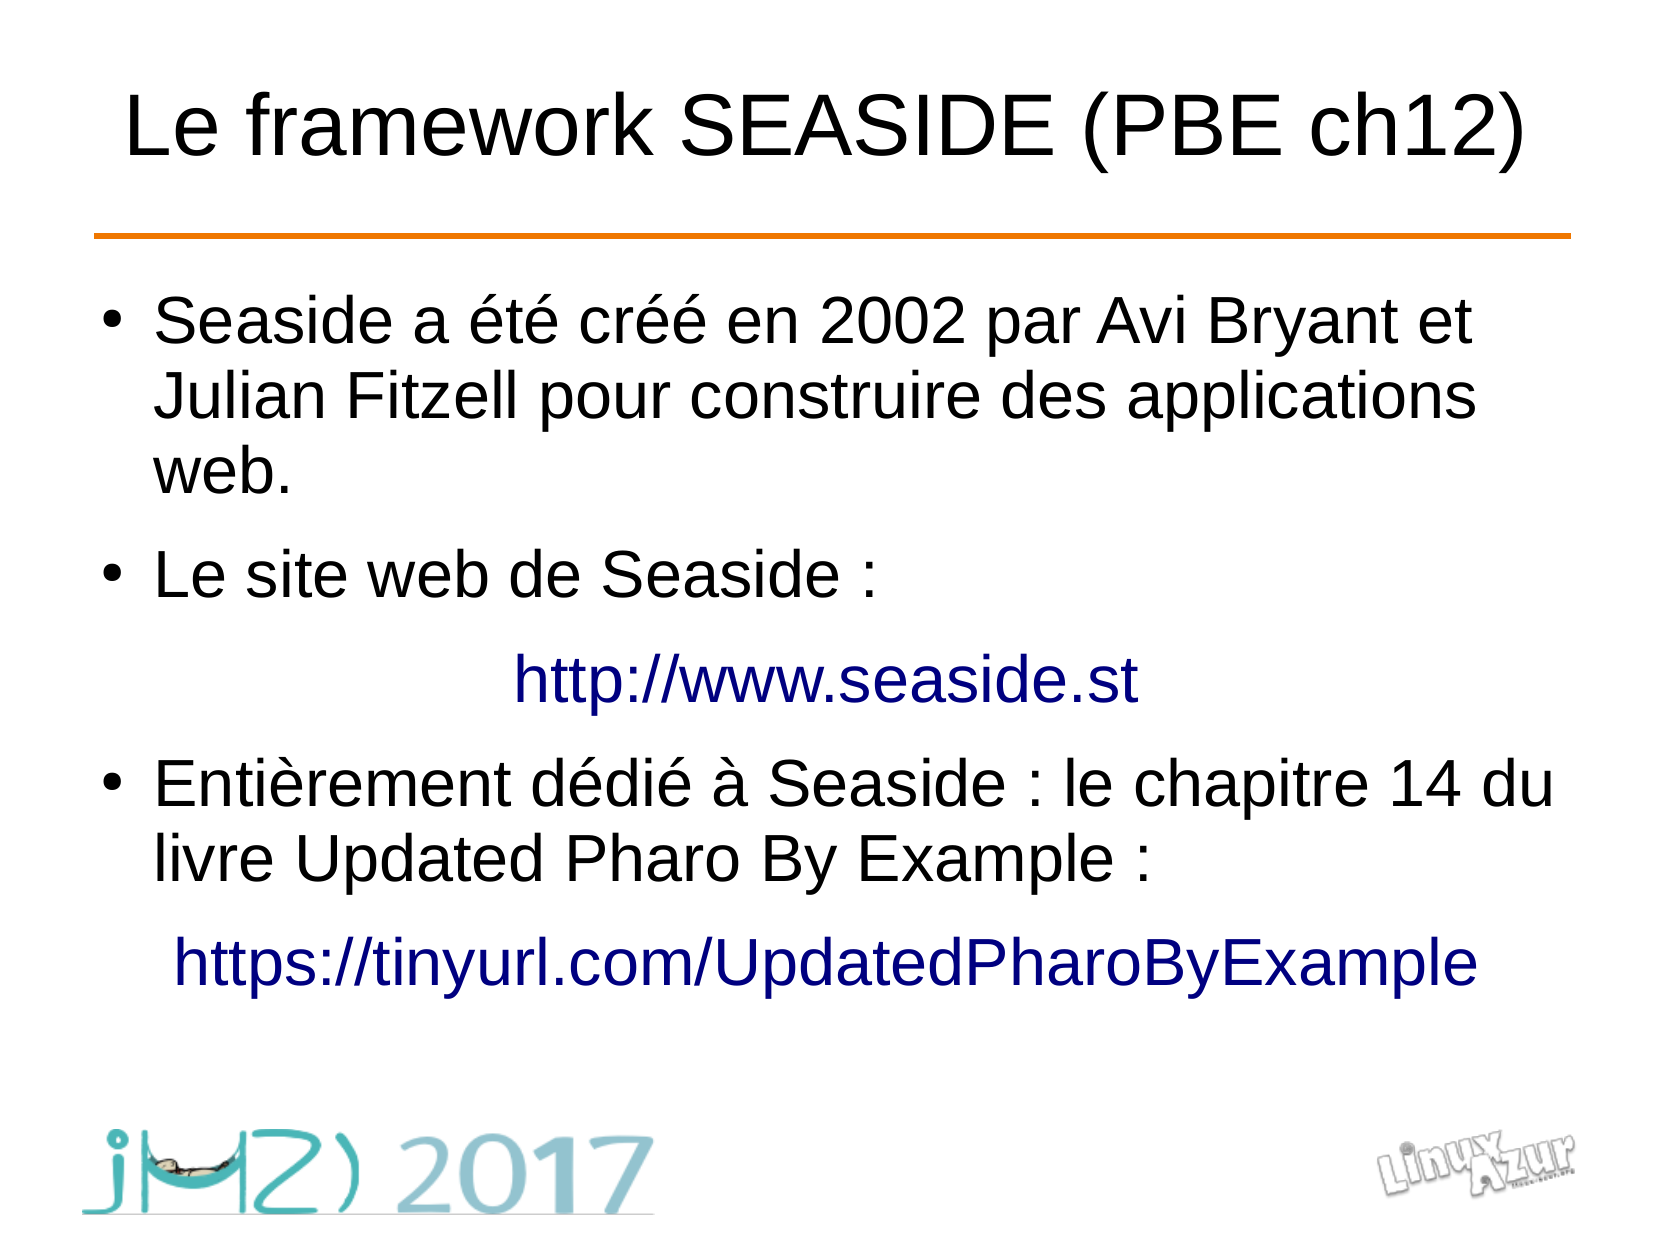

# Le framework SEASIDE (PBE ch12)
Seaside a été créé en 2002 par Avi Bryant et Julian Fitzell pour construire des applications web.
Le site web de Seaside :
http://www.seaside.st
Entièrement dédié à Seaside : le chapitre 14 du livre Updated Pharo By Example :
https://tinyurl.com/UpdatedPharoByExample